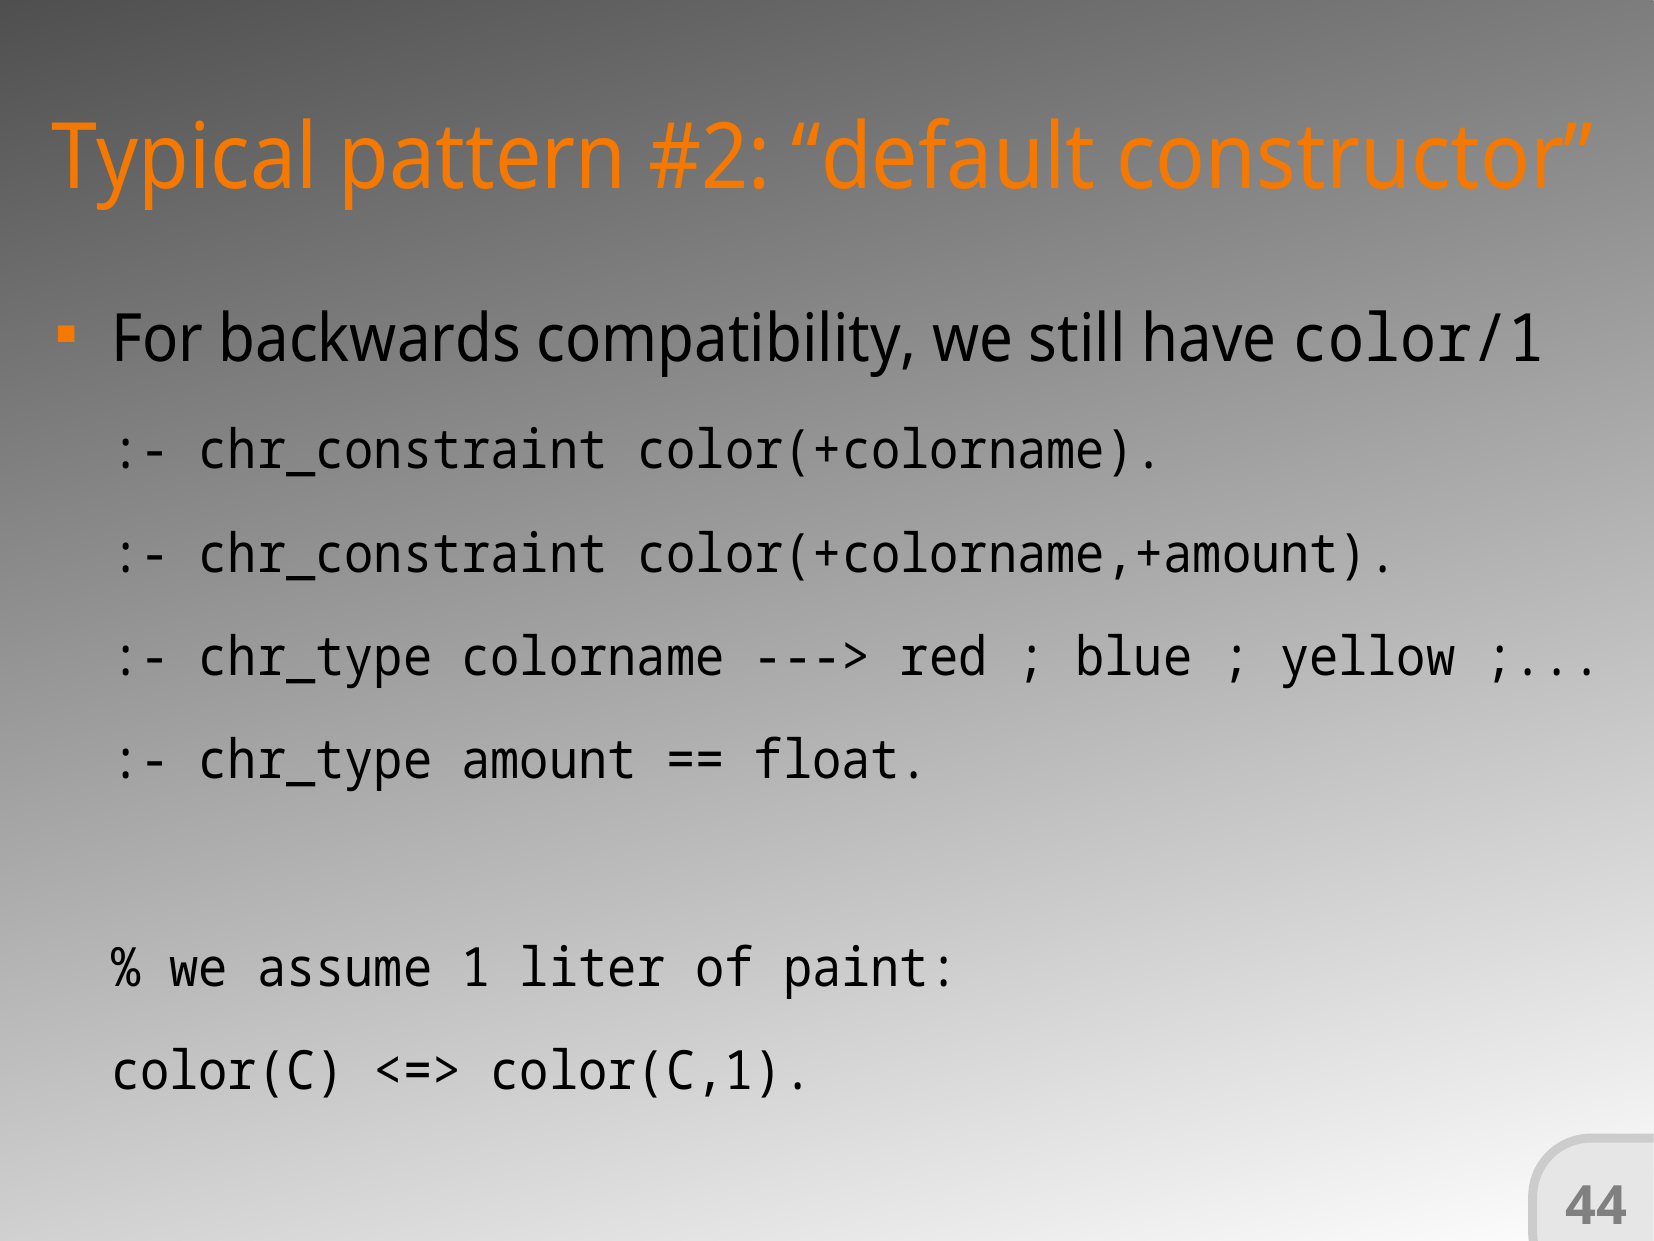

# Typical pattern #2: “default constructor”
For backwards compatibility, we still have color/1
:- chr_constraint color(+colorname).
:- chr_constraint color(+colorname,+amount).
:- chr_type colorname ---> red ; blue ; yellow ;...
:- chr_type amount == float.
% we assume 1 liter of paint:
color(C) <=> color(C,1).
44